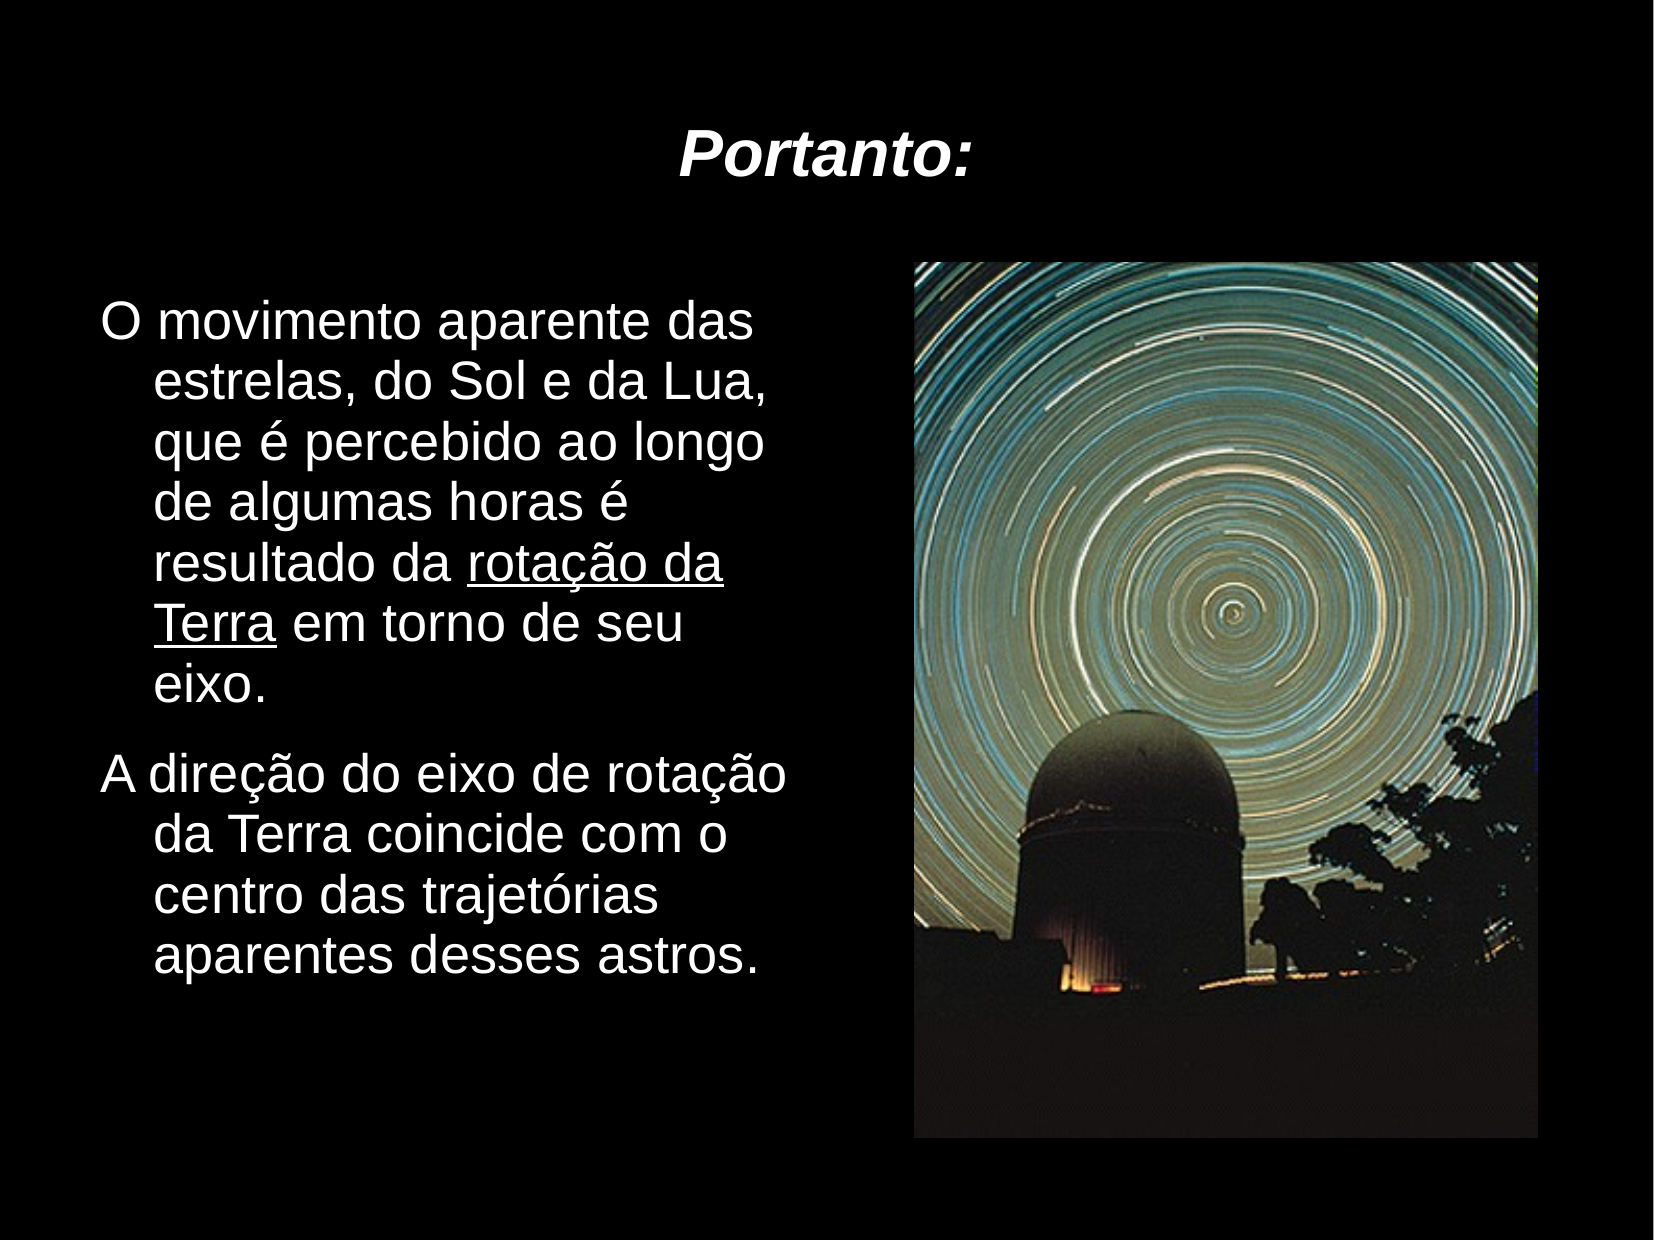

# Portanto:
O movimento aparente das estrelas, do Sol e da Lua, que é percebido ao longo de algumas horas é resultado da rotação da Terra em torno de seu eixo.
A direção do eixo de rotação da Terra coincide com o centro das trajetórias aparentes desses astros.